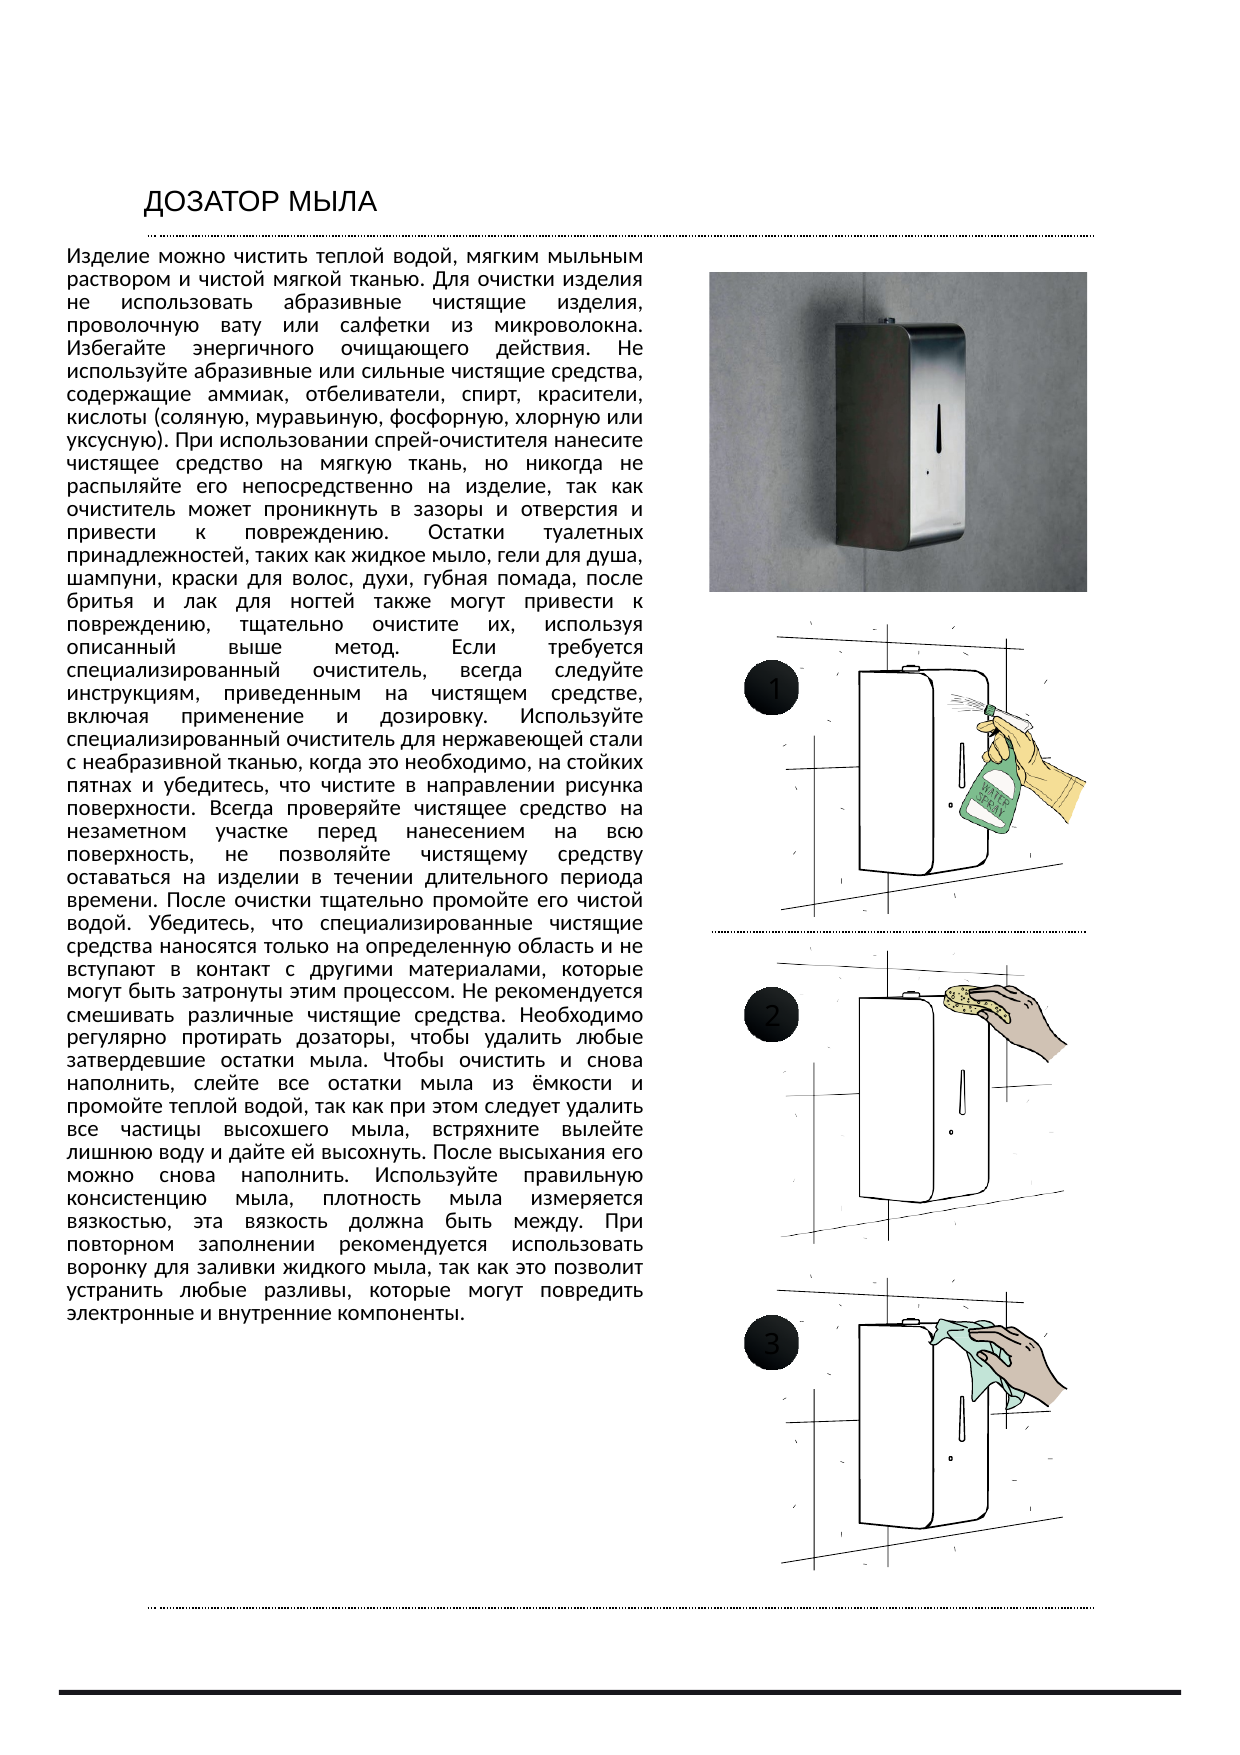

ДОЗАТОР МЫЛА
Изделие можно чистить теплой водой, мягким мыльным раствором и чистой мягкой тканью. Для очистки изделия не использовать абразивные чистящие изделия, проволочную вату или салфетки из микроволокна. Избегайте энергичного очищающего действия. Не используйте абразивные или сильные чистящие средства, содержащие аммиак, отбеливатели, спирт, красители, кислоты (соляную, муравьиную, фосфорную, хлорную или уксусную). При использовании спрей-очистителя нанесите чистящее средство на мягкую ткань, но никогда не распыляйте его непосредственно на изделие, так как очиститель может проникнуть в зазоры и отверстия и привести к повреждению. Остатки туалетных принадлежностей, таких как жидкое мыло, гели для душа, шампуни, краски для волос, духи, губная помада, после бритья и лак для ногтей также могут привести к повреждению, тщательно очистите их, используя описанный выше метод. Если требуется специализированный очиститель, всегда следуйте инструкциям, приведенным на чистящем средстве, включая применение и дозировку. Используйте специализированный очиститель для нержавеющей стали с неабразивной тканью, когда это необходимо, на стойких пятнах и убедитесь, что чистите в направлении рисунка поверхности. Всегда проверяйте чистящее средство на незаметном участке перед нанесением на всю поверхность, не позволяйте чистящему средству оставаться на изделии в течении длительного периода времени. После очистки тщательно промойте его чистой водой. Убедитесь, что специализированные чистящие средства наносятся только на определенную область и не вступают в контакт с другими материалами, которые могут быть затронуты этим процессом. Не рекомендуется смешивать различные чистящие средства. Необходимо регулярно протирать дозаторы, чтобы удалить любые затвердевшие остатки мыла. Чтобы очистить и снова наполнить, слейте все остатки мыла из ёмкости и промойте теплой водой, так как при этом следует удалить все частицы высохшего мыла, встряхните вылейте лишнюю воду и дайте ей высохнуть. После высыхания его можно снова наполнить. Используйте правильную консистенцию мыла, плотность мыла измеряется вязкостью, эта вязкость должна быть между. При повторном заполнении рекомендуется использовать воронку для заливки жидкого мыла, так как это позволит устранить любые разливы, которые могут повредить электронные и внутренние компоненты.
1
2
3